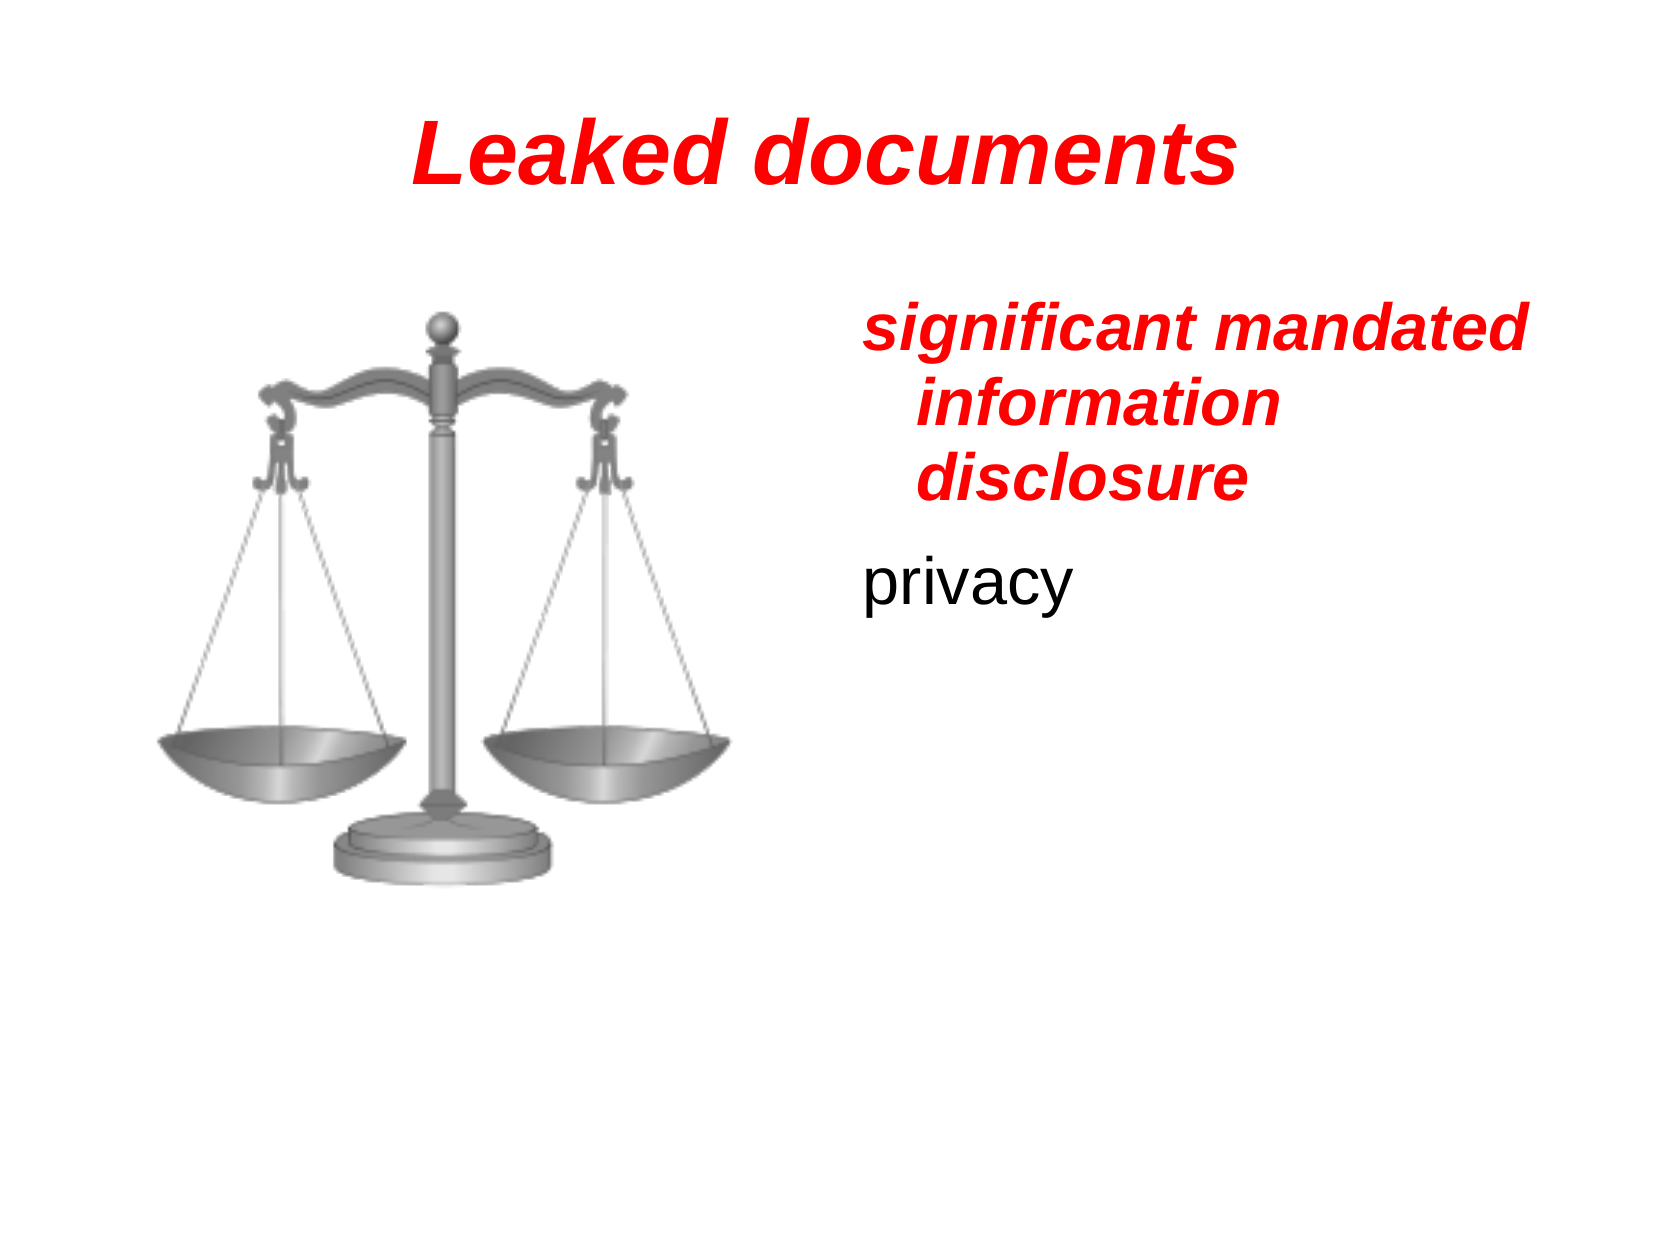

# Leaked documents
significant mandated information disclosure
privacy